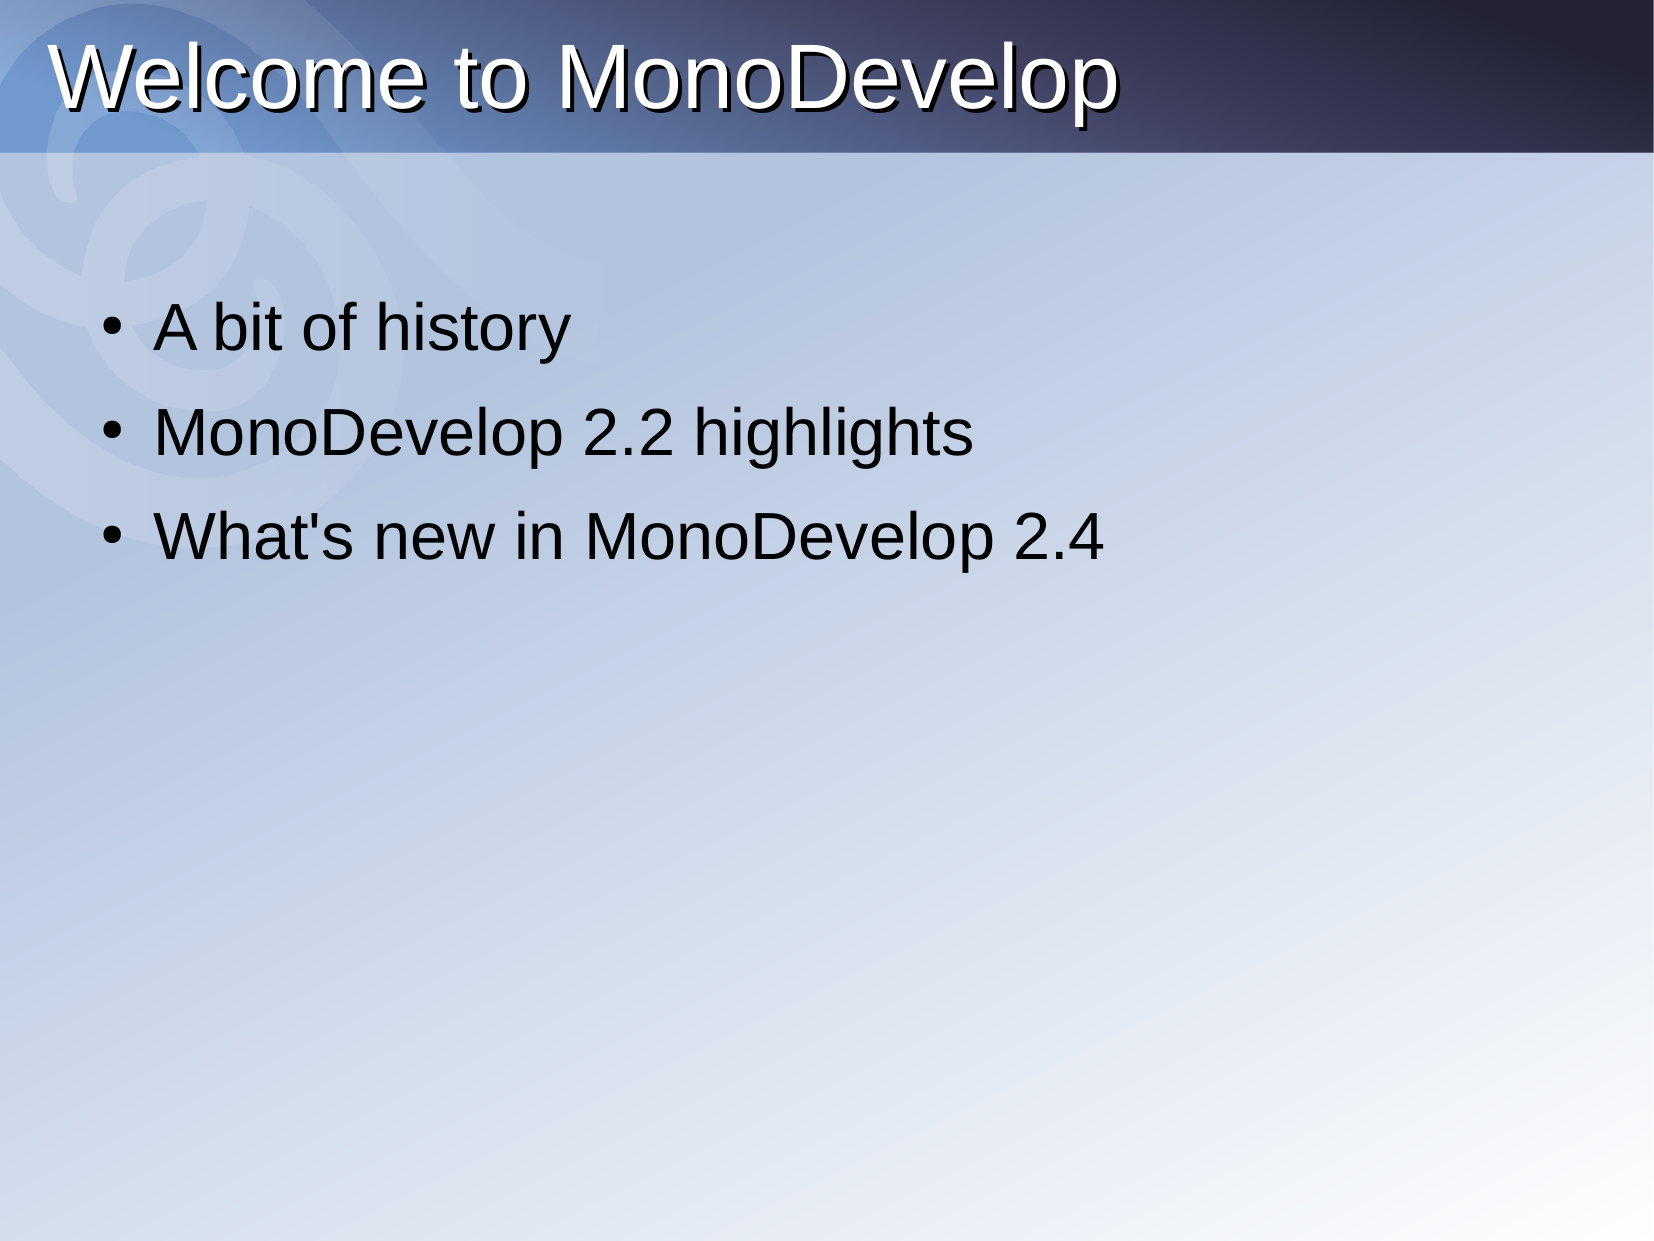

# Welcome to MonoDevelop
A bit of history
MonoDevelop 2.2 highlights
What's new in MonoDevelop 2.4